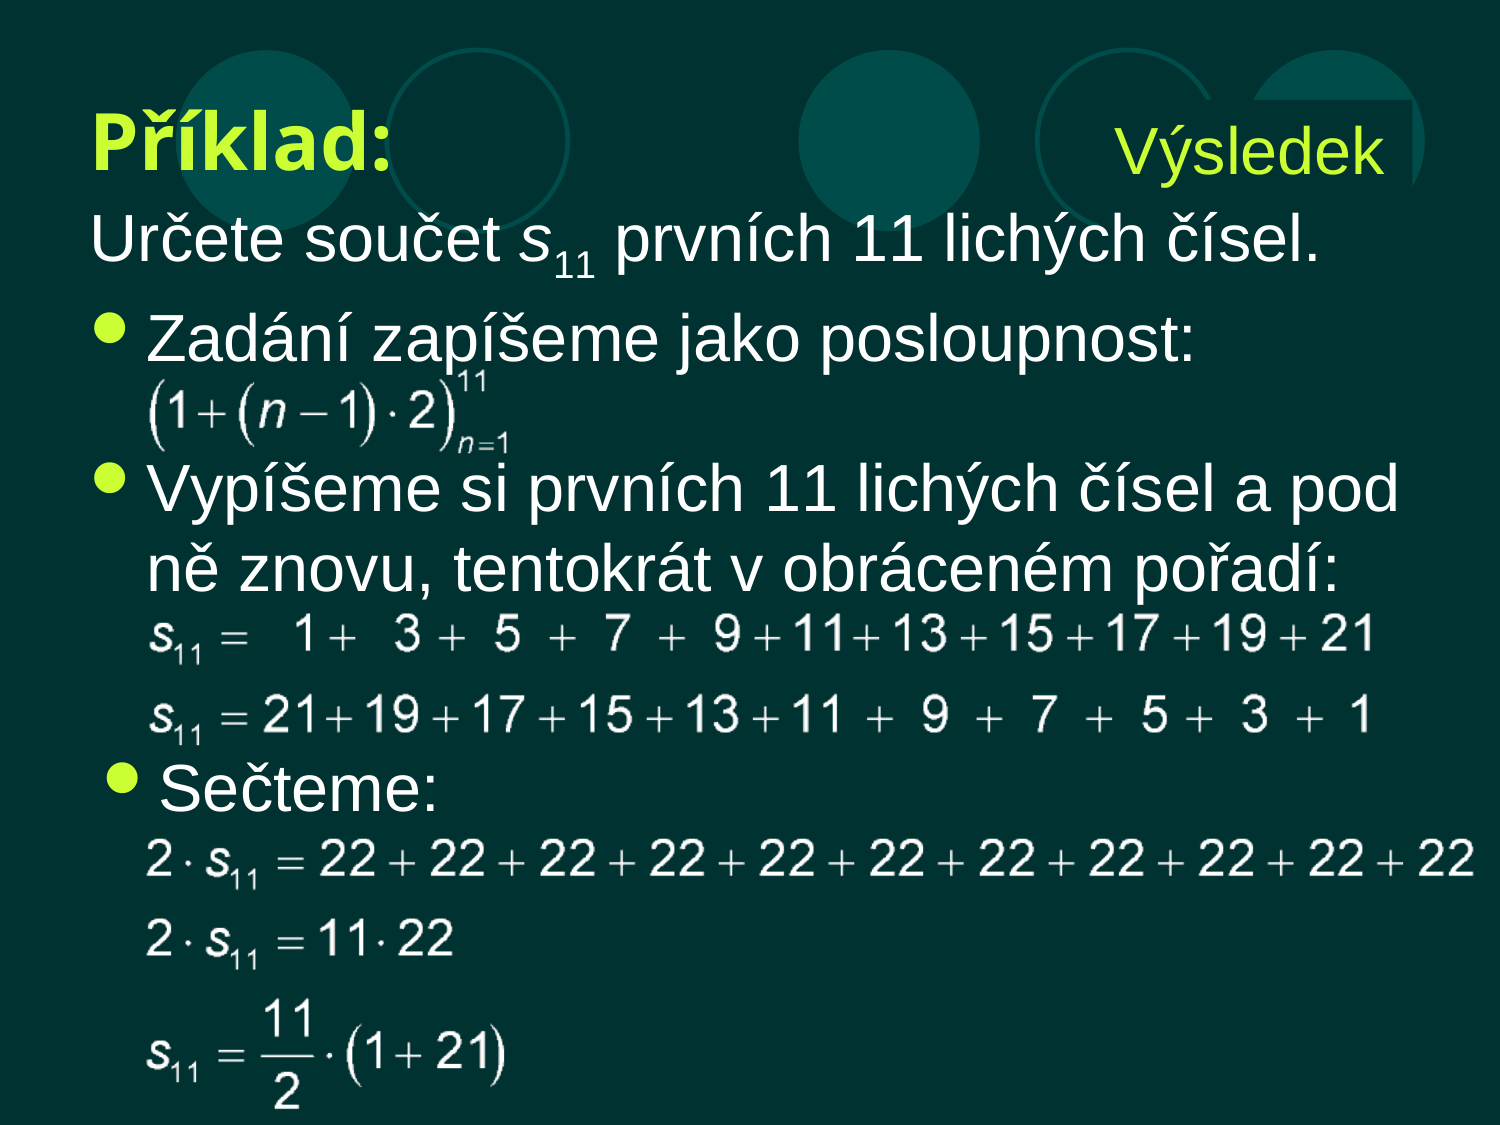

# Příklad:
Výsledek
Určete součet s11 prvních 11 lichých čísel.
Zadání zapíšeme jako posloupnost:
Vypíšeme si prvních 11 lichých čísel a pod ně znovu, tentokrát v obráceném pořadí:
Sečteme: